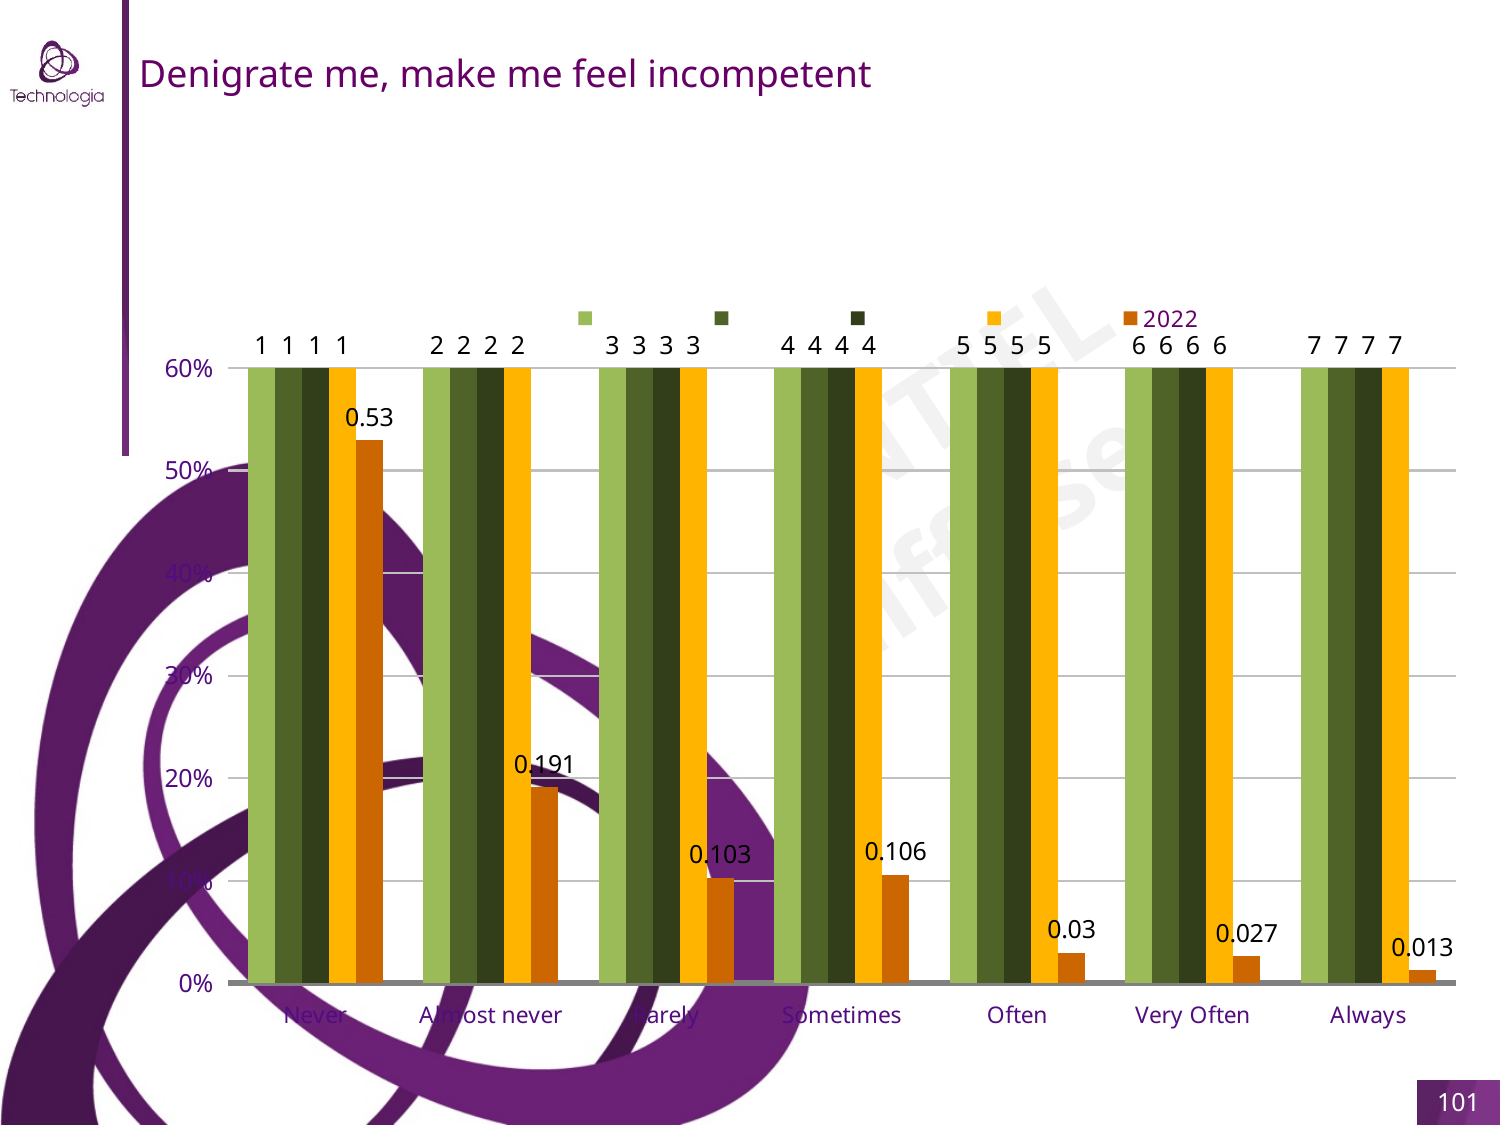

# Denigrate me, make me feel incompetent
[unsupported chart]